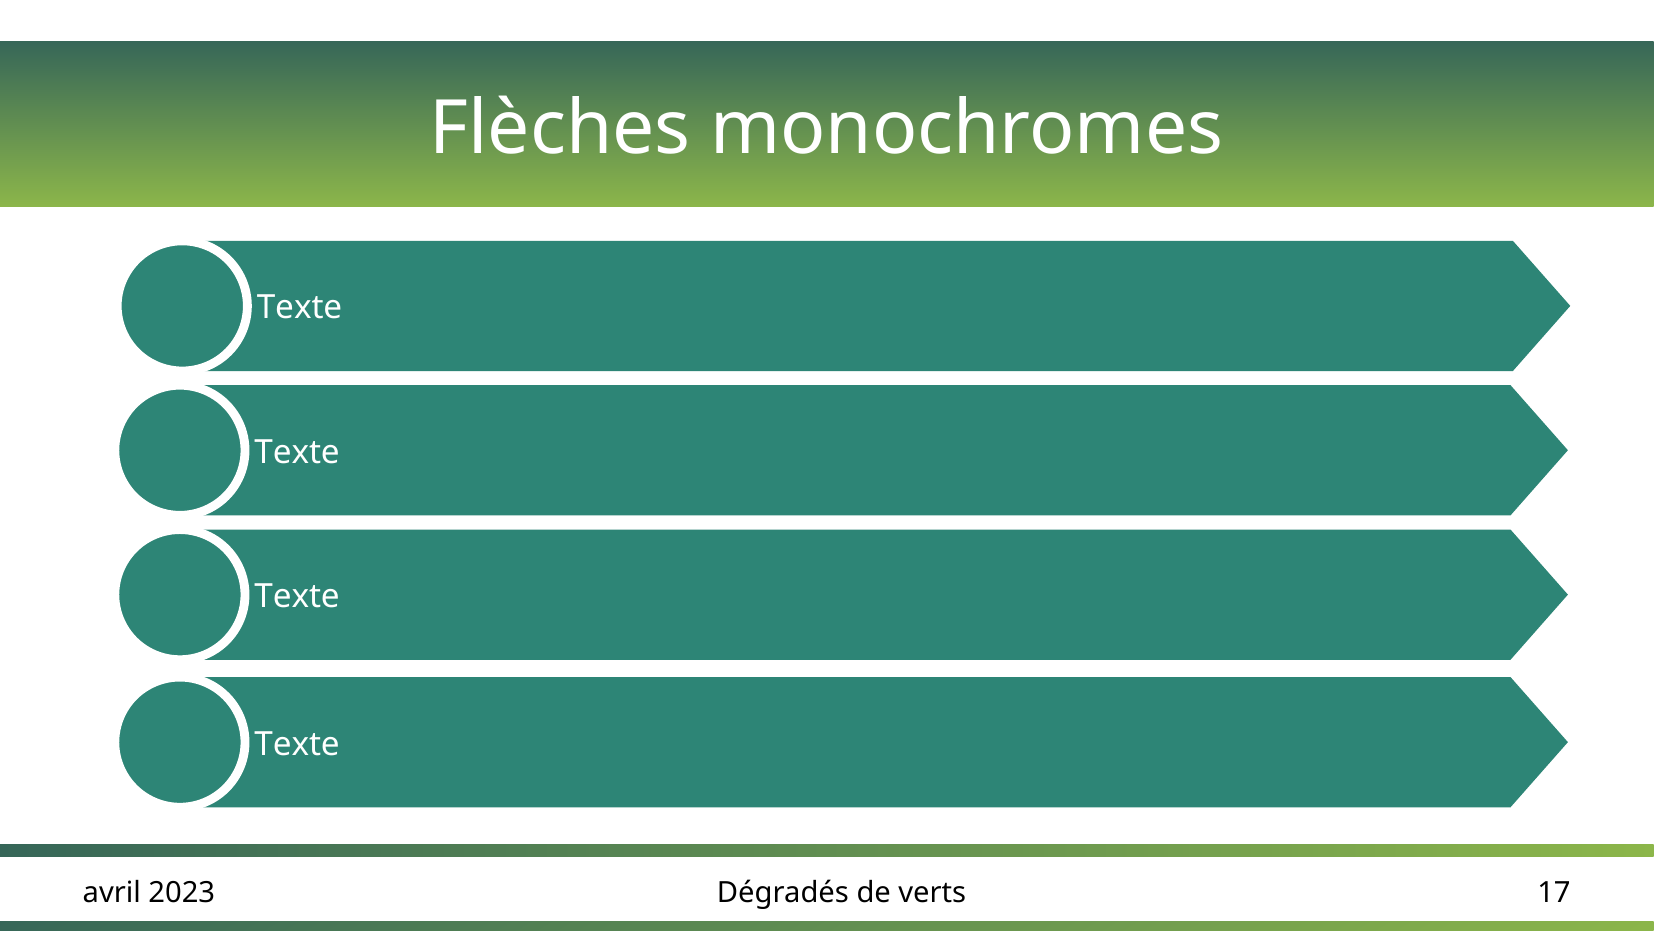

# Flèches monochromes
Texte
Texte
Texte
Texte
avril 2023
Dégradés de verts
17